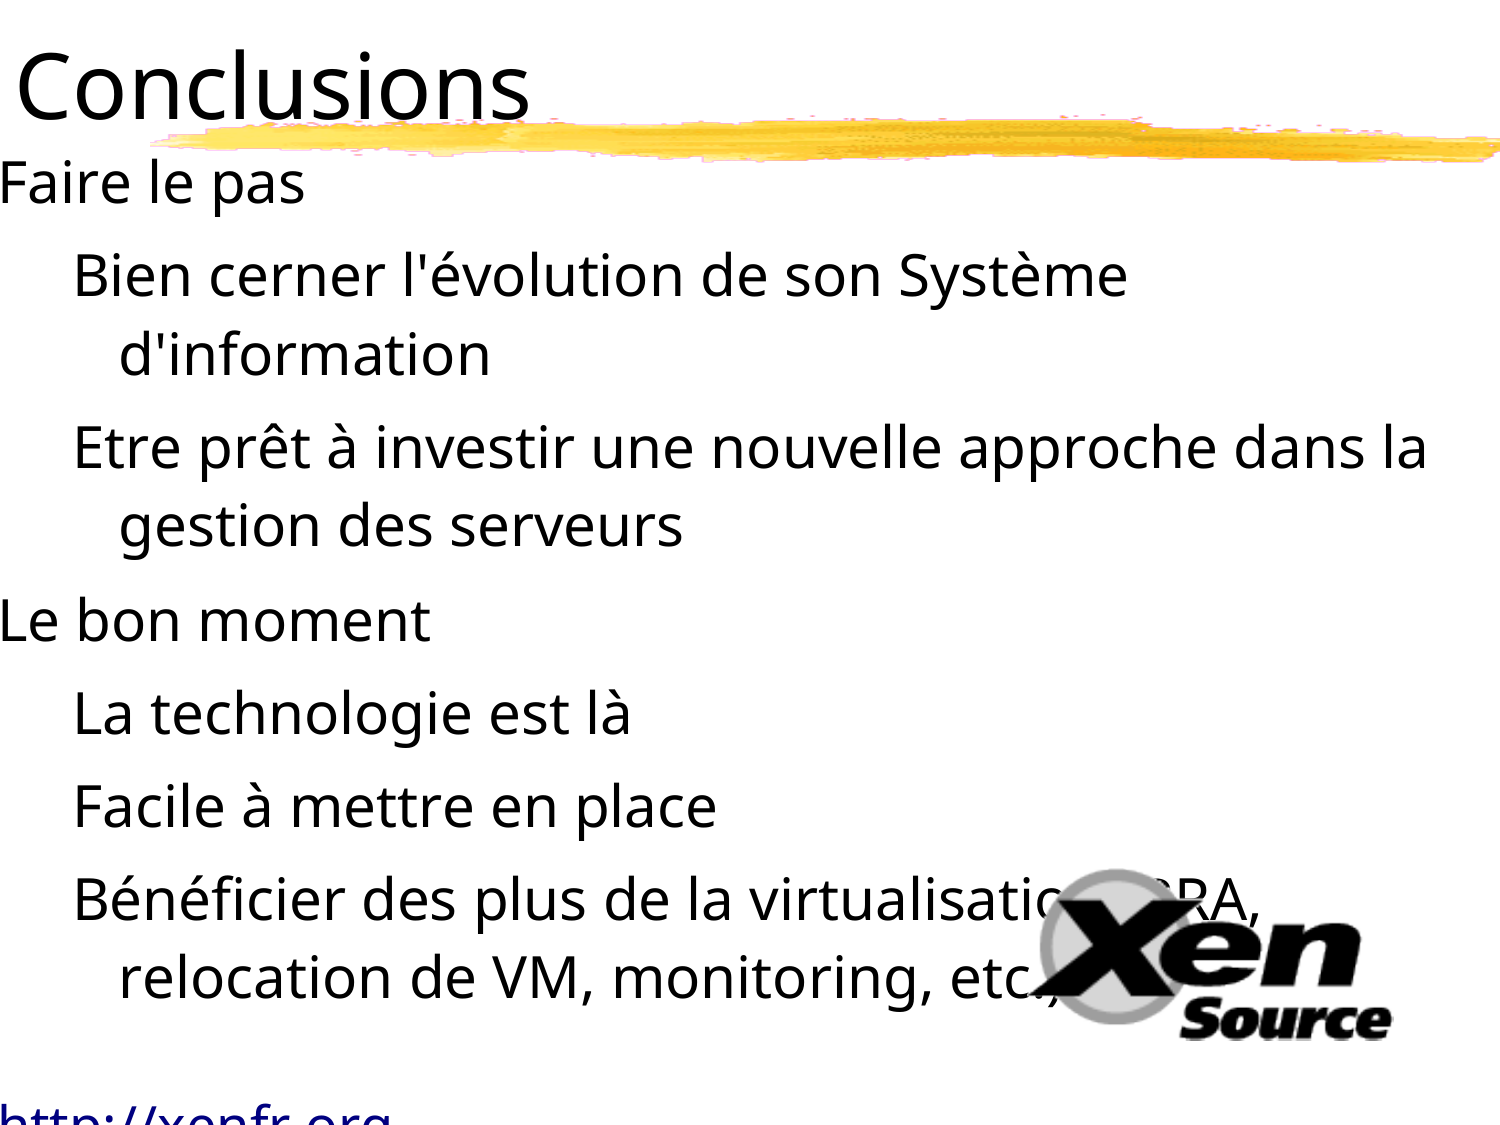

# Conclusions
Faire le pas
Bien cerner l'évolution de son Système d'information
Etre prêt à investir une nouvelle approche dans la gestion des serveurs
Le bon moment
La technologie est là
Facile à mettre en place
Bénéficier des plus de la virtualisation (PRA, relocation de VM, monitoring, etc.)
http://xenfr.org
http://xensource.com http://xen.sf.net